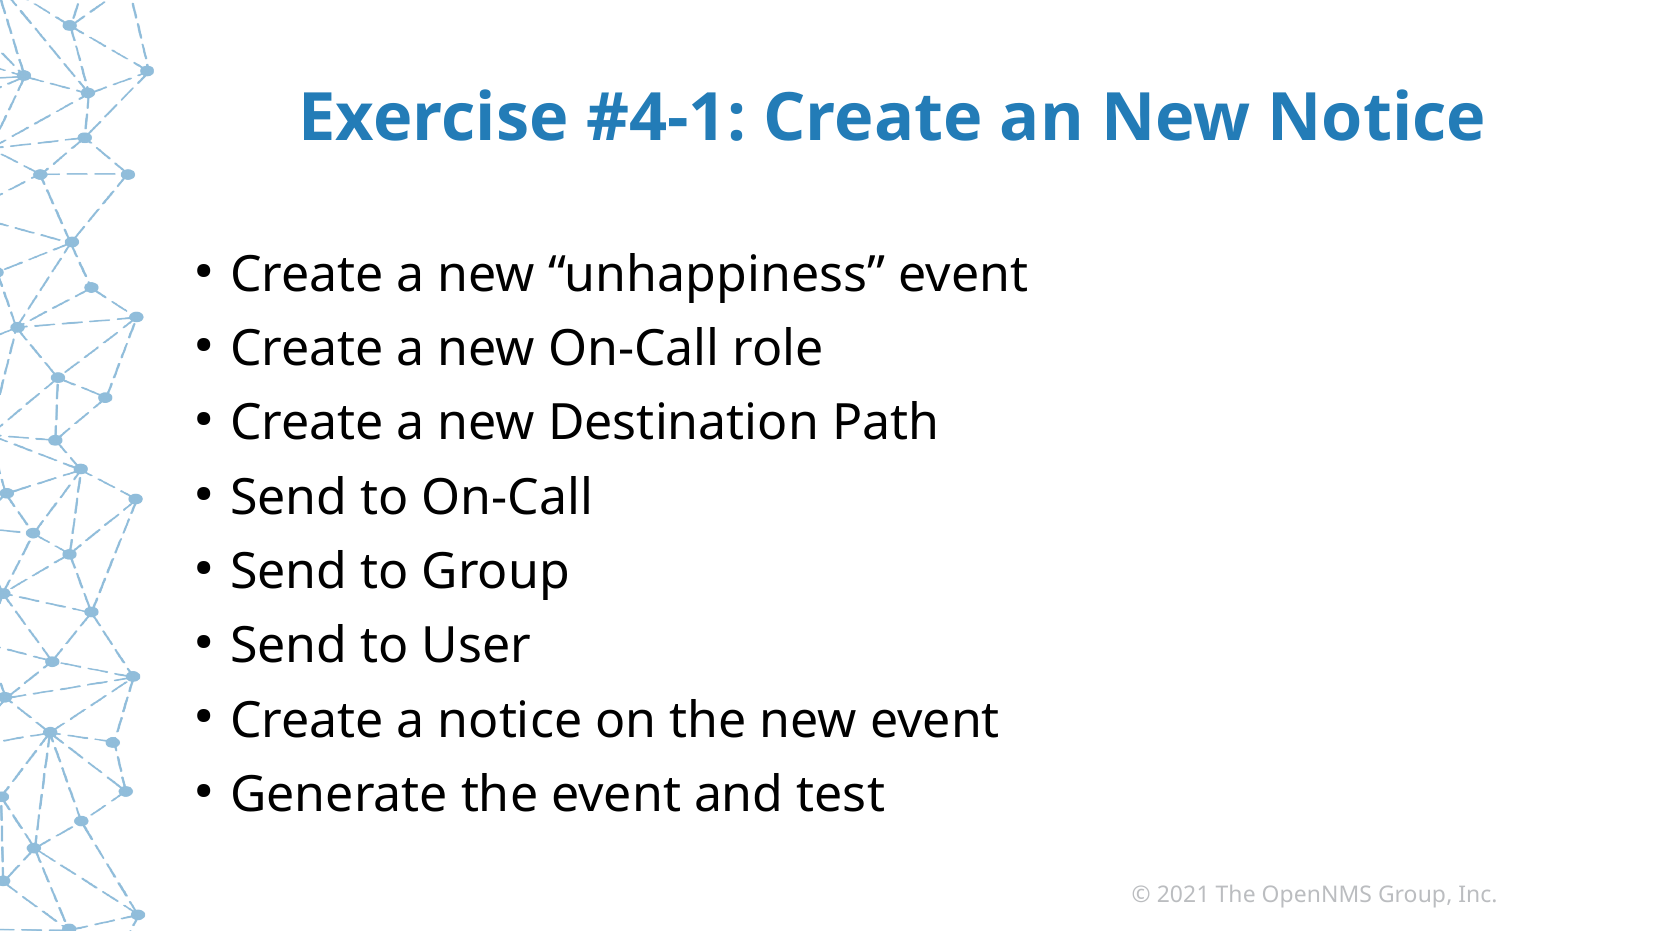

# Exercise #4-1: Create an New Notice
Create a new “unhappiness” event
Create a new On-Call role
Create a new Destination Path
Send to On-Call
Send to Group
Send to User
Create a notice on the new event
Generate the event and test